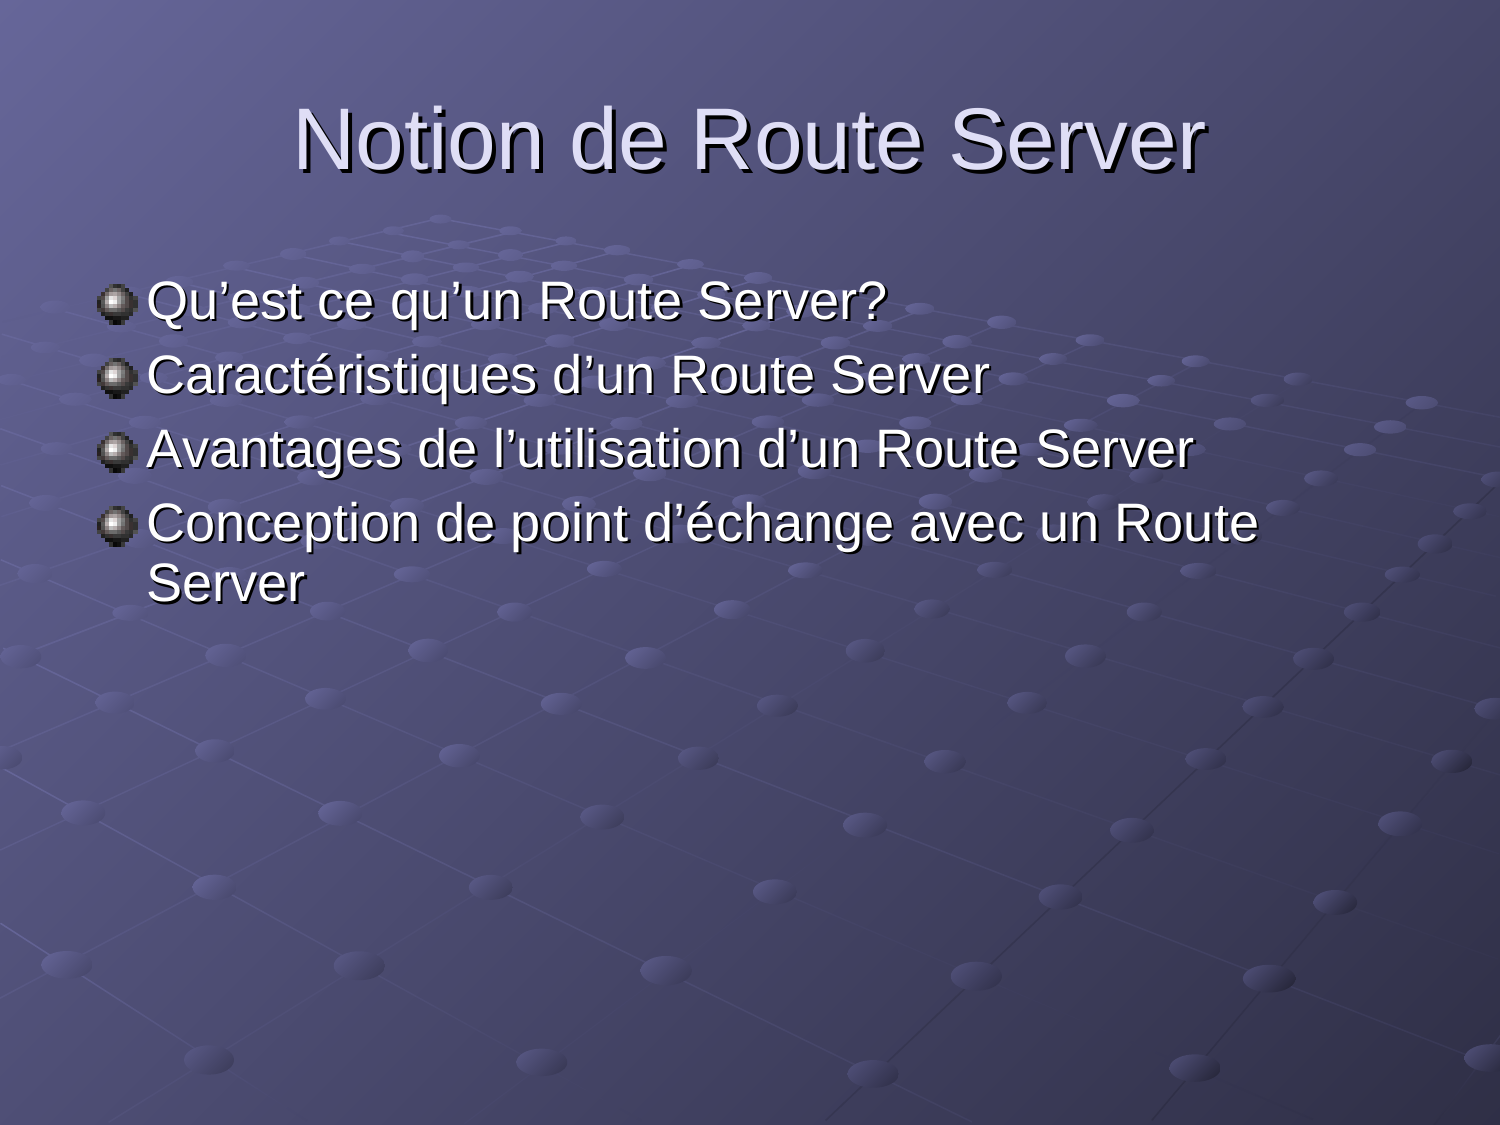

# Notion de Route Server
Qu’est ce qu’un Route Server?
Caractéristiques d’un Route Server
Avantages de l’utilisation d’un Route Server
Conception de point d’échange avec un Route Server